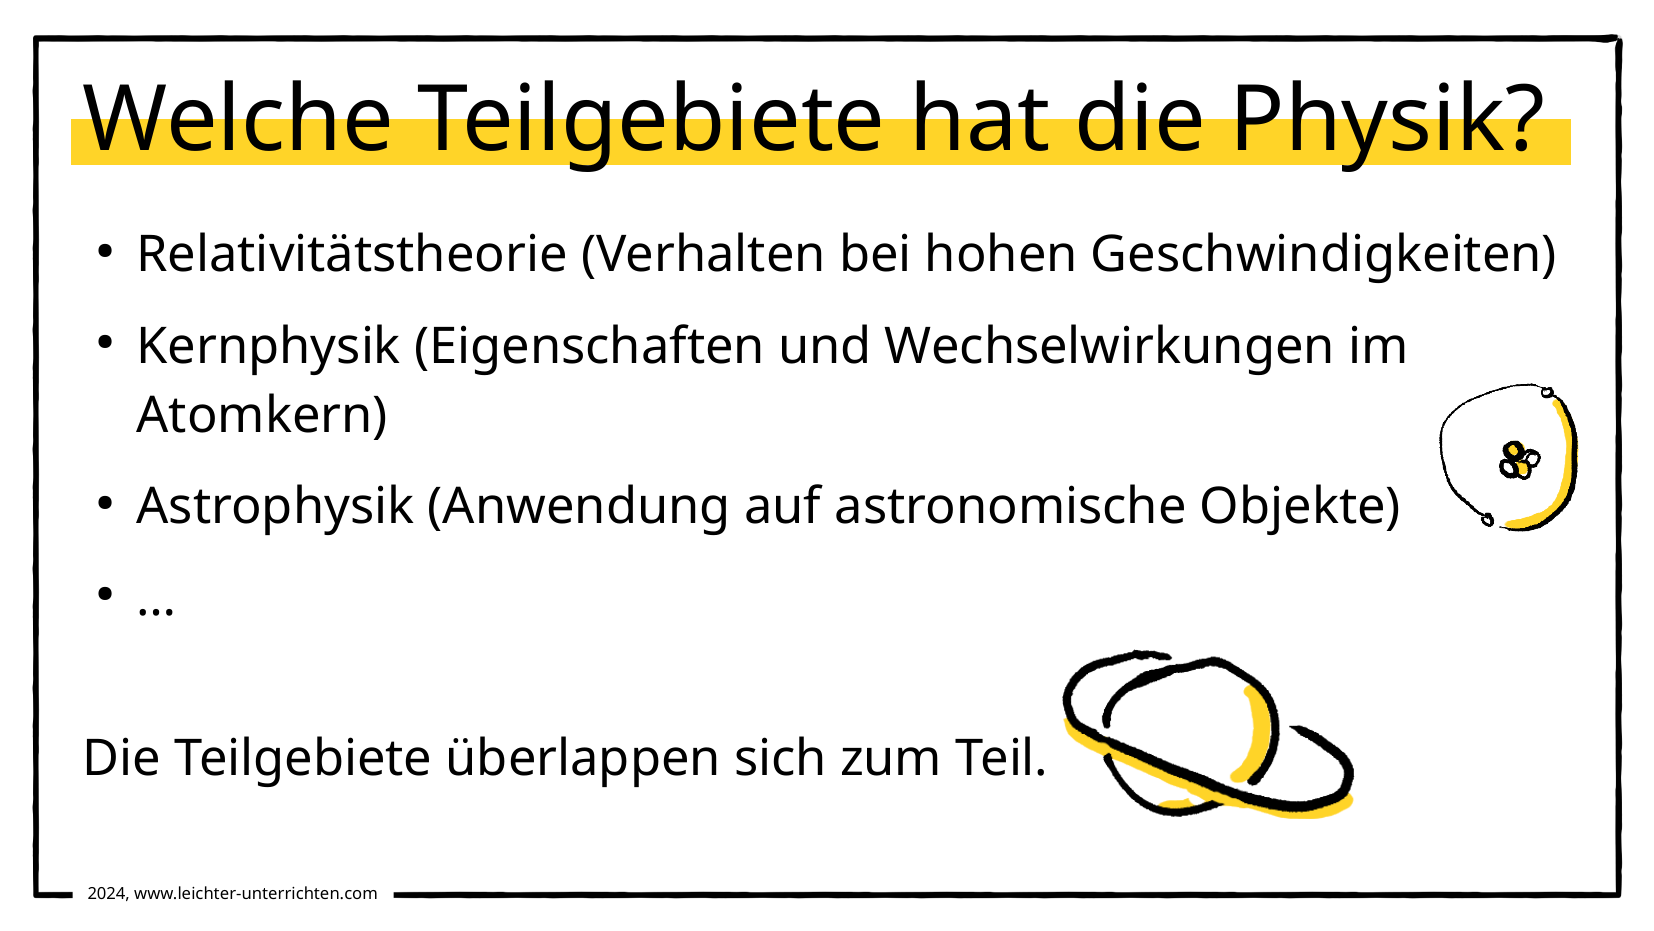

# Welche Teilgebiete hat die Physik?
Relativitätstheorie (Verhalten bei hohen Geschwindigkeiten)
Kernphysik (Eigenschaften und Wechselwirkungen im Atomkern)
Astrophysik (Anwendung auf astronomische Objekte)
…
Die Teilgebiete überlappen sich zum Teil.